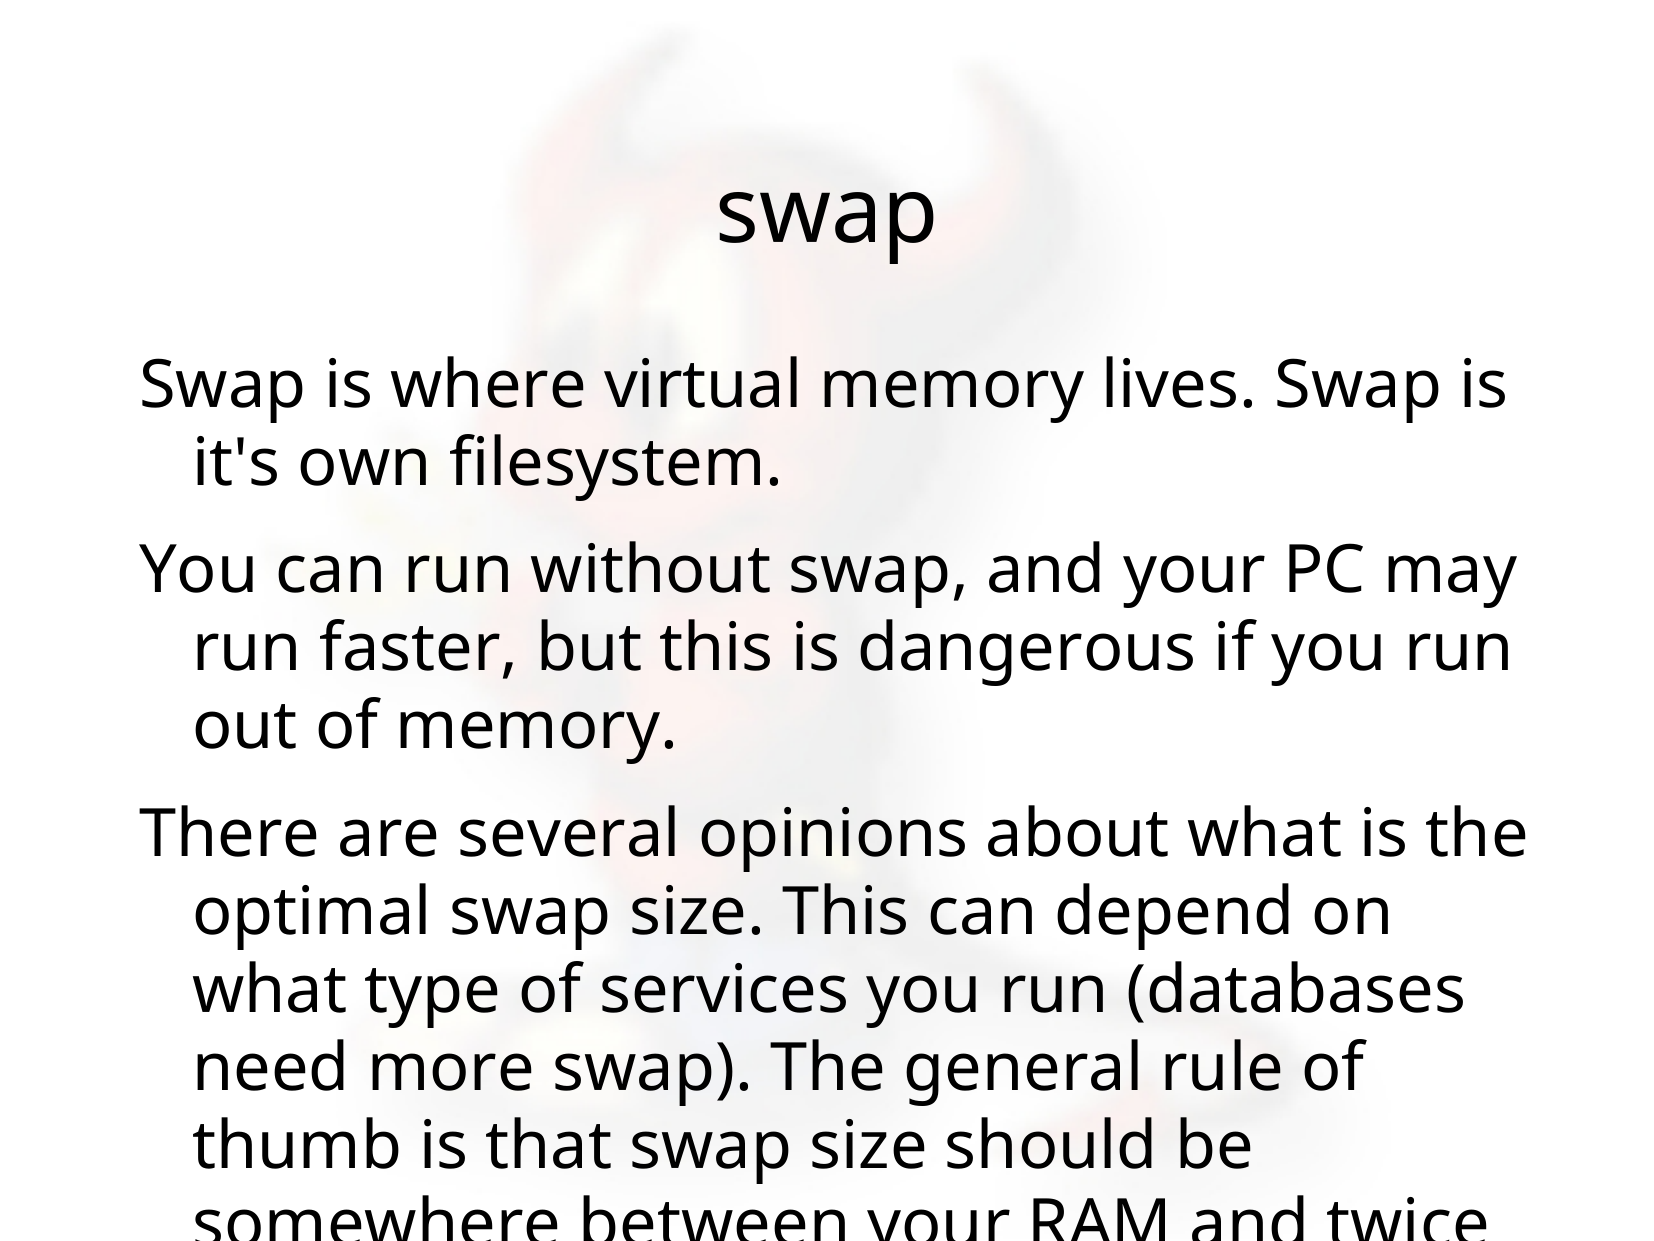

# swap
Swap is where virtual memory lives. Swap is it's own filesystem.
You can run without swap, and your PC may run faster, but this is dangerous if you run out of memory.
There are several opinions about what is the optimal swap size. This can depend on what type of services you run (databases need more swap). The general rule of thumb is that swap size should be somewhere between your RAM and twice your server's RAM.